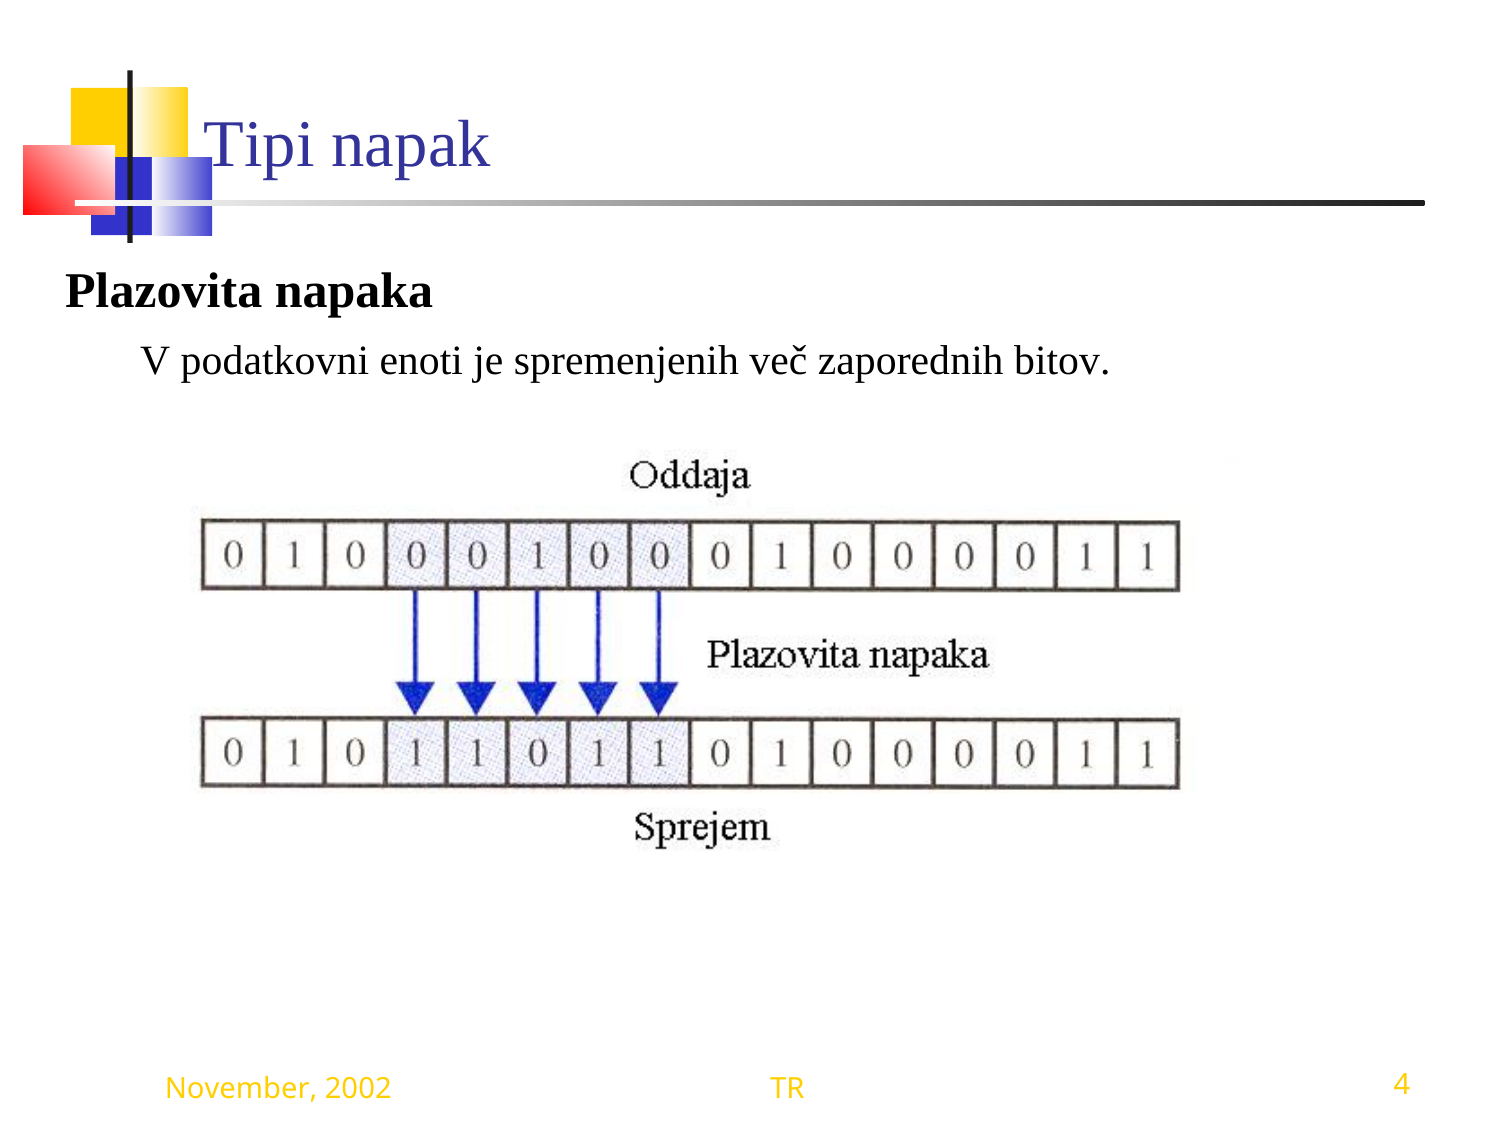

# Tipi napak
Plazovita napaka
V podatkovni enoti je spremenjenih več zaporednih bitov.
November, 2002
TR